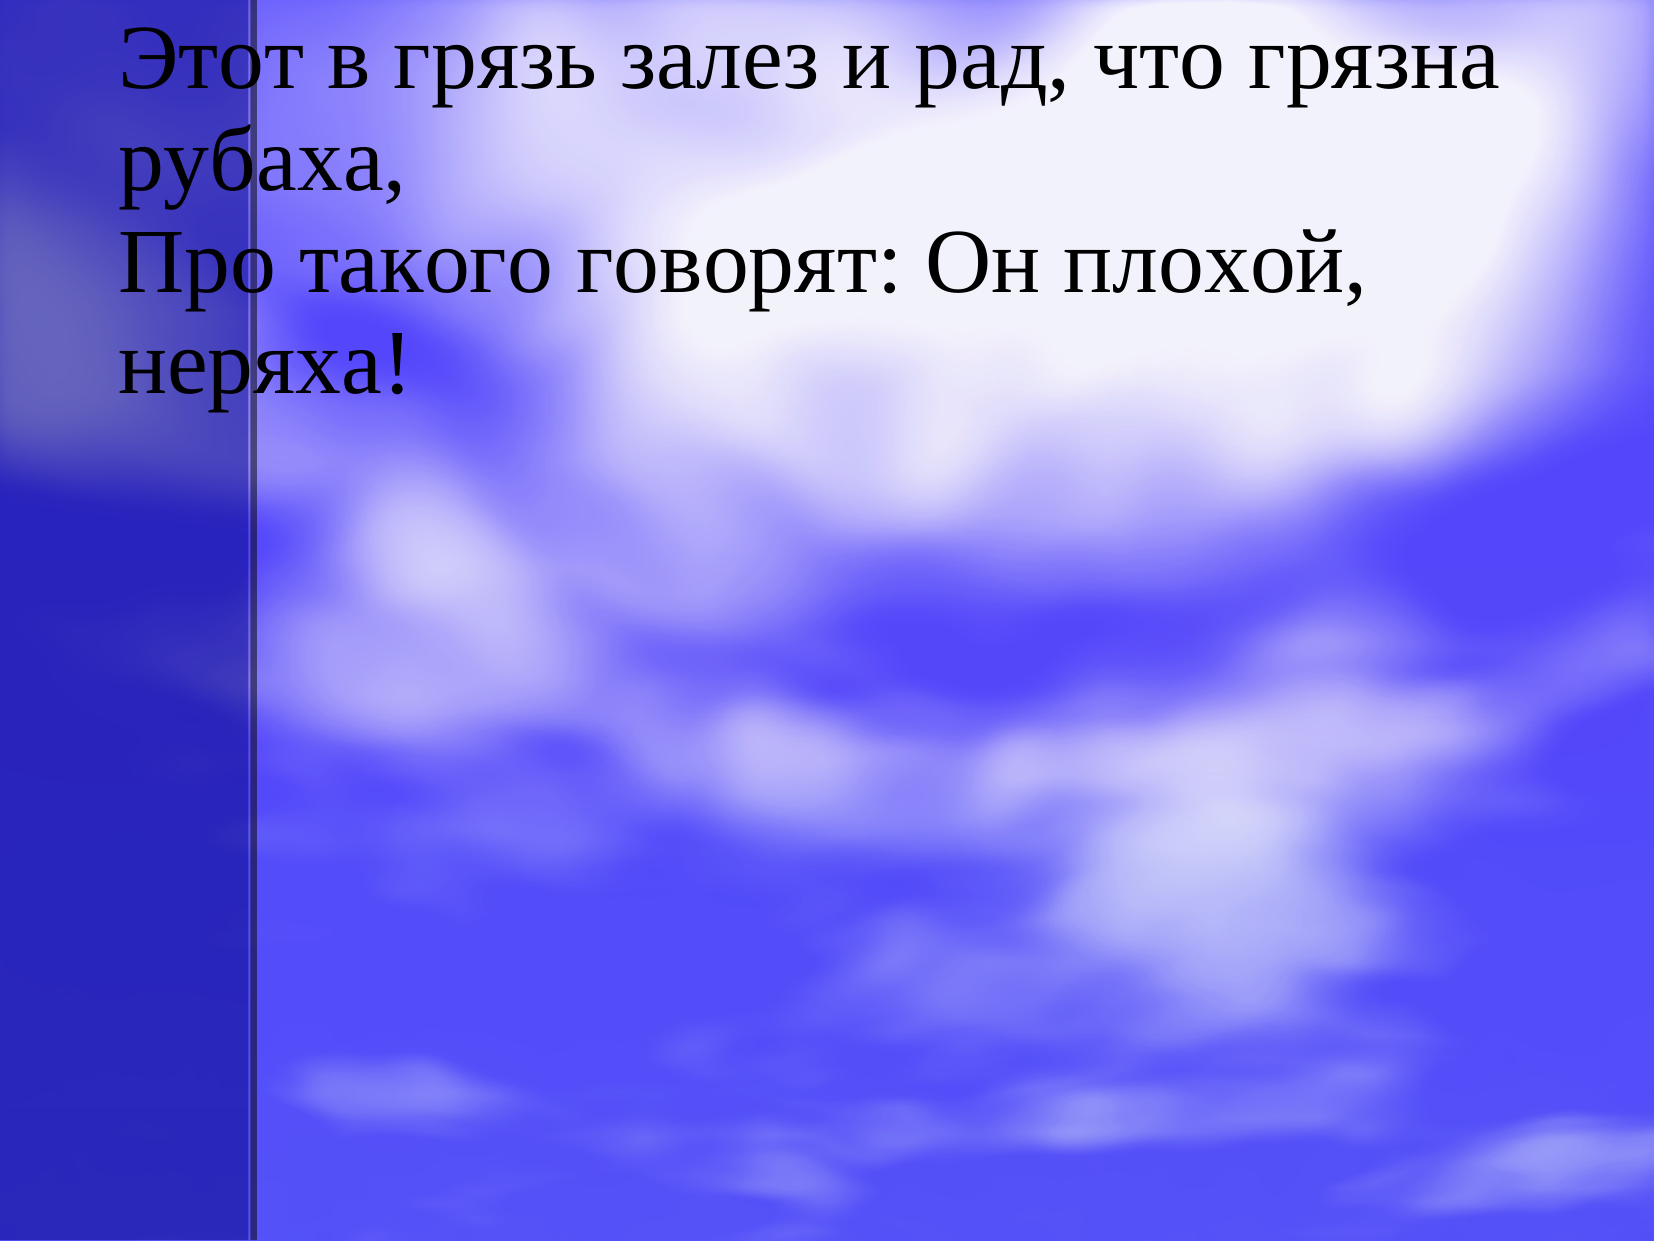

# Этот в грязь залез и рад, что грязна рубаха, Про такого говорят: Он плохой, неряха!